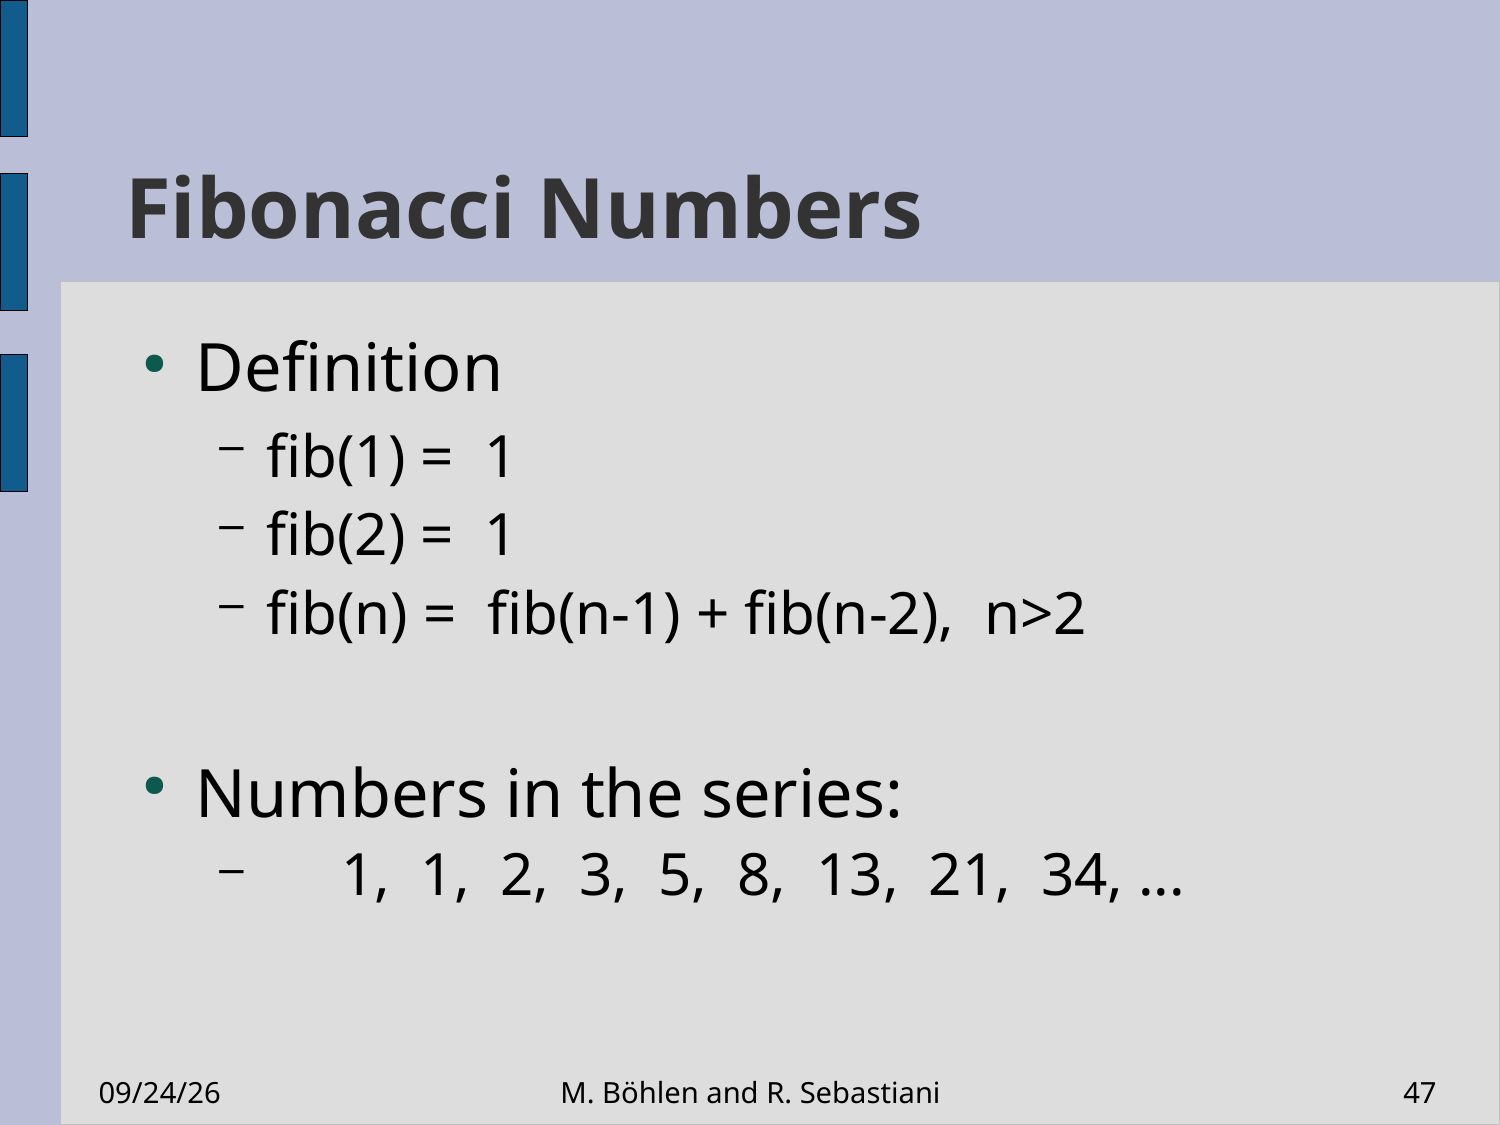

# Fibonacci Numbers
Definition
fib(1) = 1
fib(2) = 1
fib(n) = fib(n-1) + fib(n-2), n>2
Numbers in the series:
	1, 1, 2, 3, 5, 8, 13, 21, 34, ...
M. Böhlen and R. Sebastiani
47